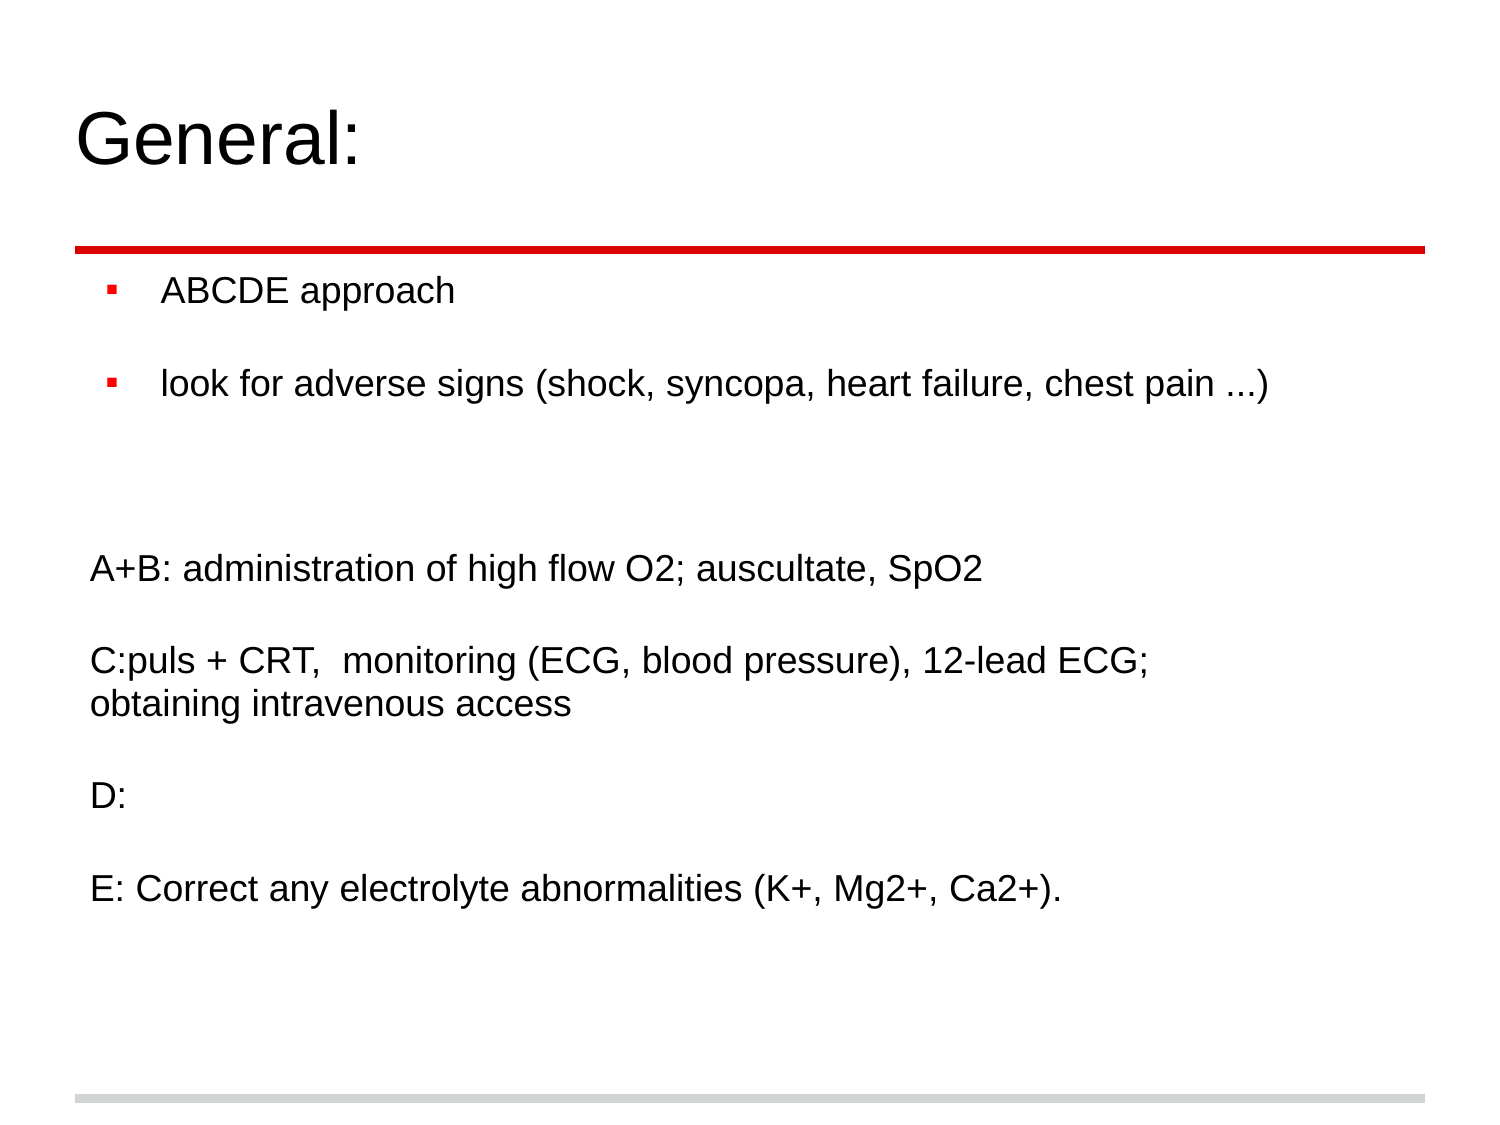

# General:
ABCDE approach
look for adverse signs (shock, syncopa, heart failure, chest pain ...)
A+B: administration of high flow O2; auscultate, SpO2
C:puls + CRT, monitoring (ECG, blood pressure), 12-lead ECG;
obtaining intravenous access
D:
E: Correct any electrolyte abnormalities (K+, Mg2+, Ca2+).